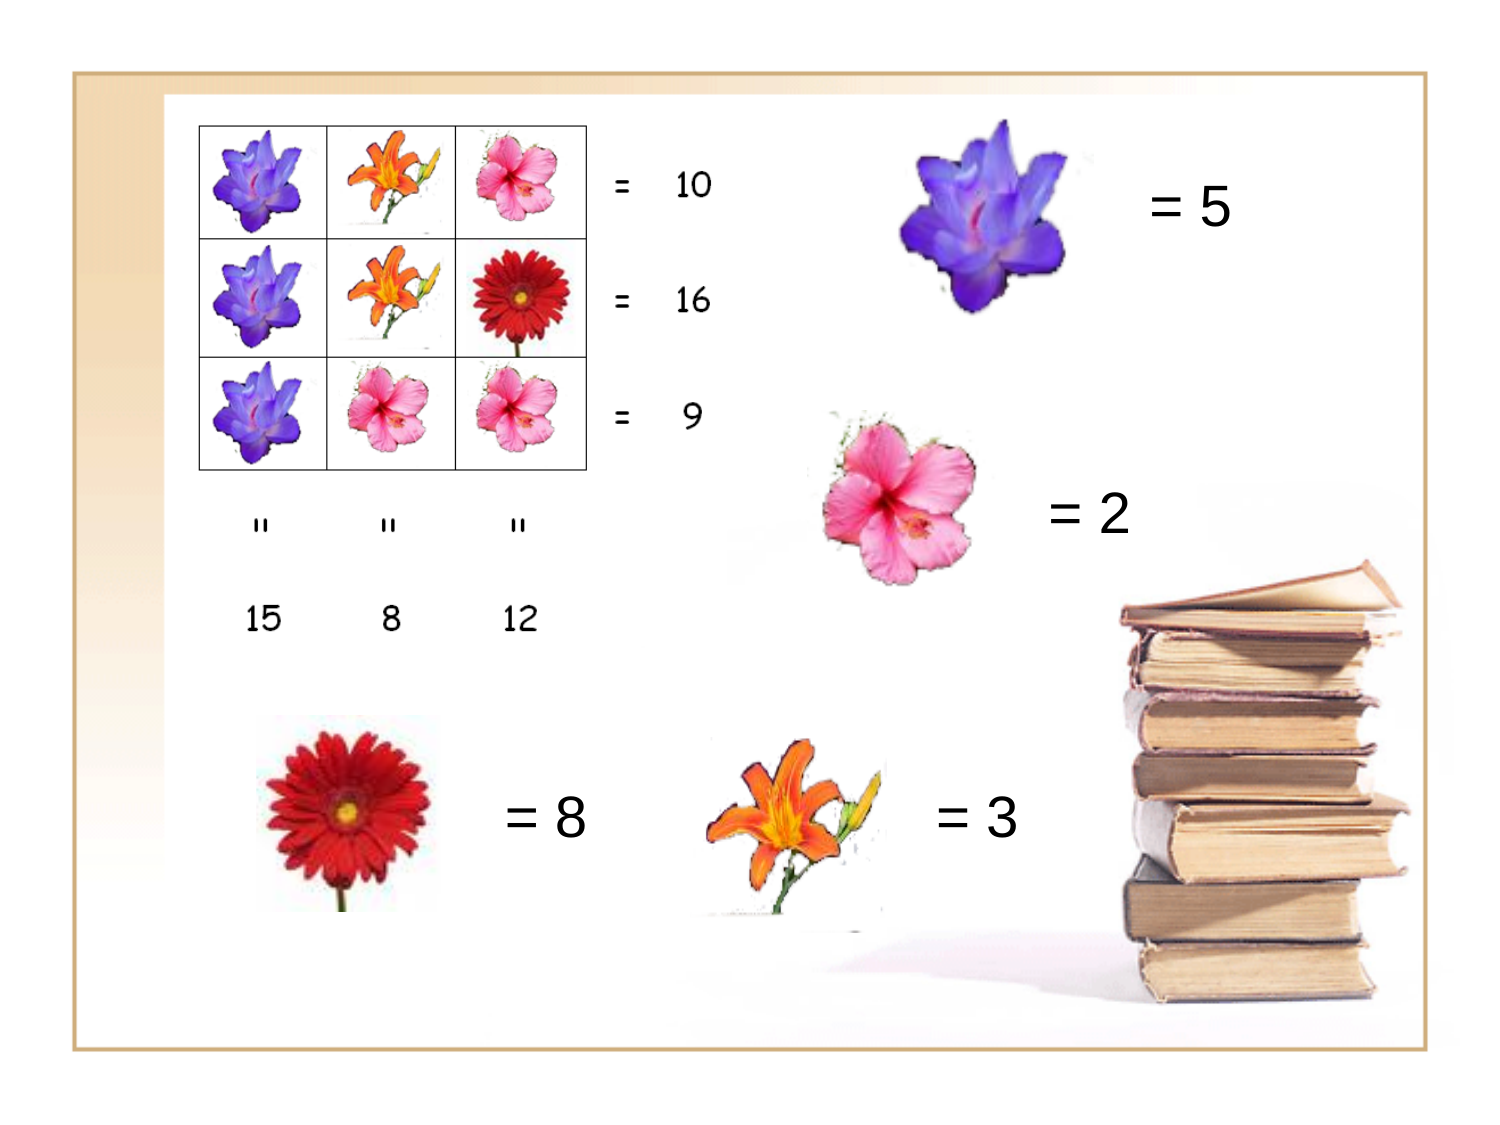

= 5
= 2
= 8
= 3